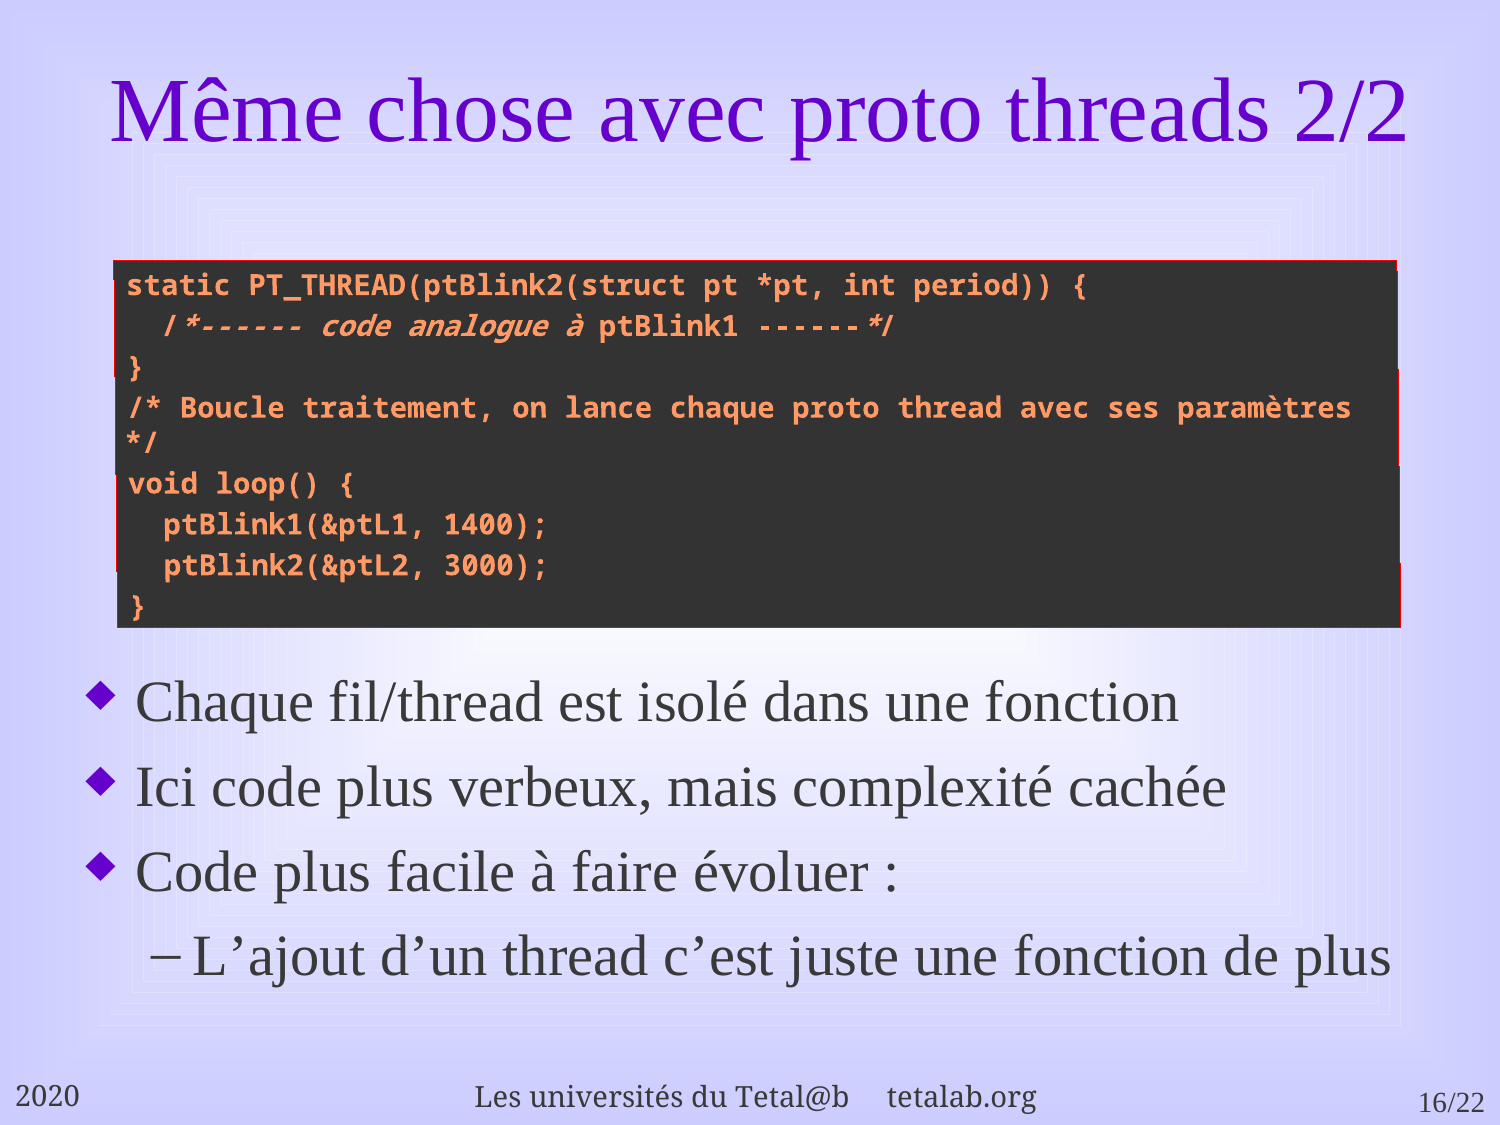

# Même chose avec proto threads 2/2
static PT_THREAD(ptBlink2(struct pt *pt, int period)) {
 /*------ code analogue à ptBlink1 ------*/
}
/* Boucle traitement, on lance chaque proto thread avec ses paramètres */
void loop() {
 ptBlink1(&ptL1, 1400);
 ptBlink2(&ptL2, 3000);
}
Chaque fil/thread est isolé dans une fonction
Ici code plus verbeux, mais complexité cachée
Code plus facile à faire évoluer :
L’ajout d’un thread c’est juste une fonction de plus
2020
Les universités du Tetal@b tetalab.org
16